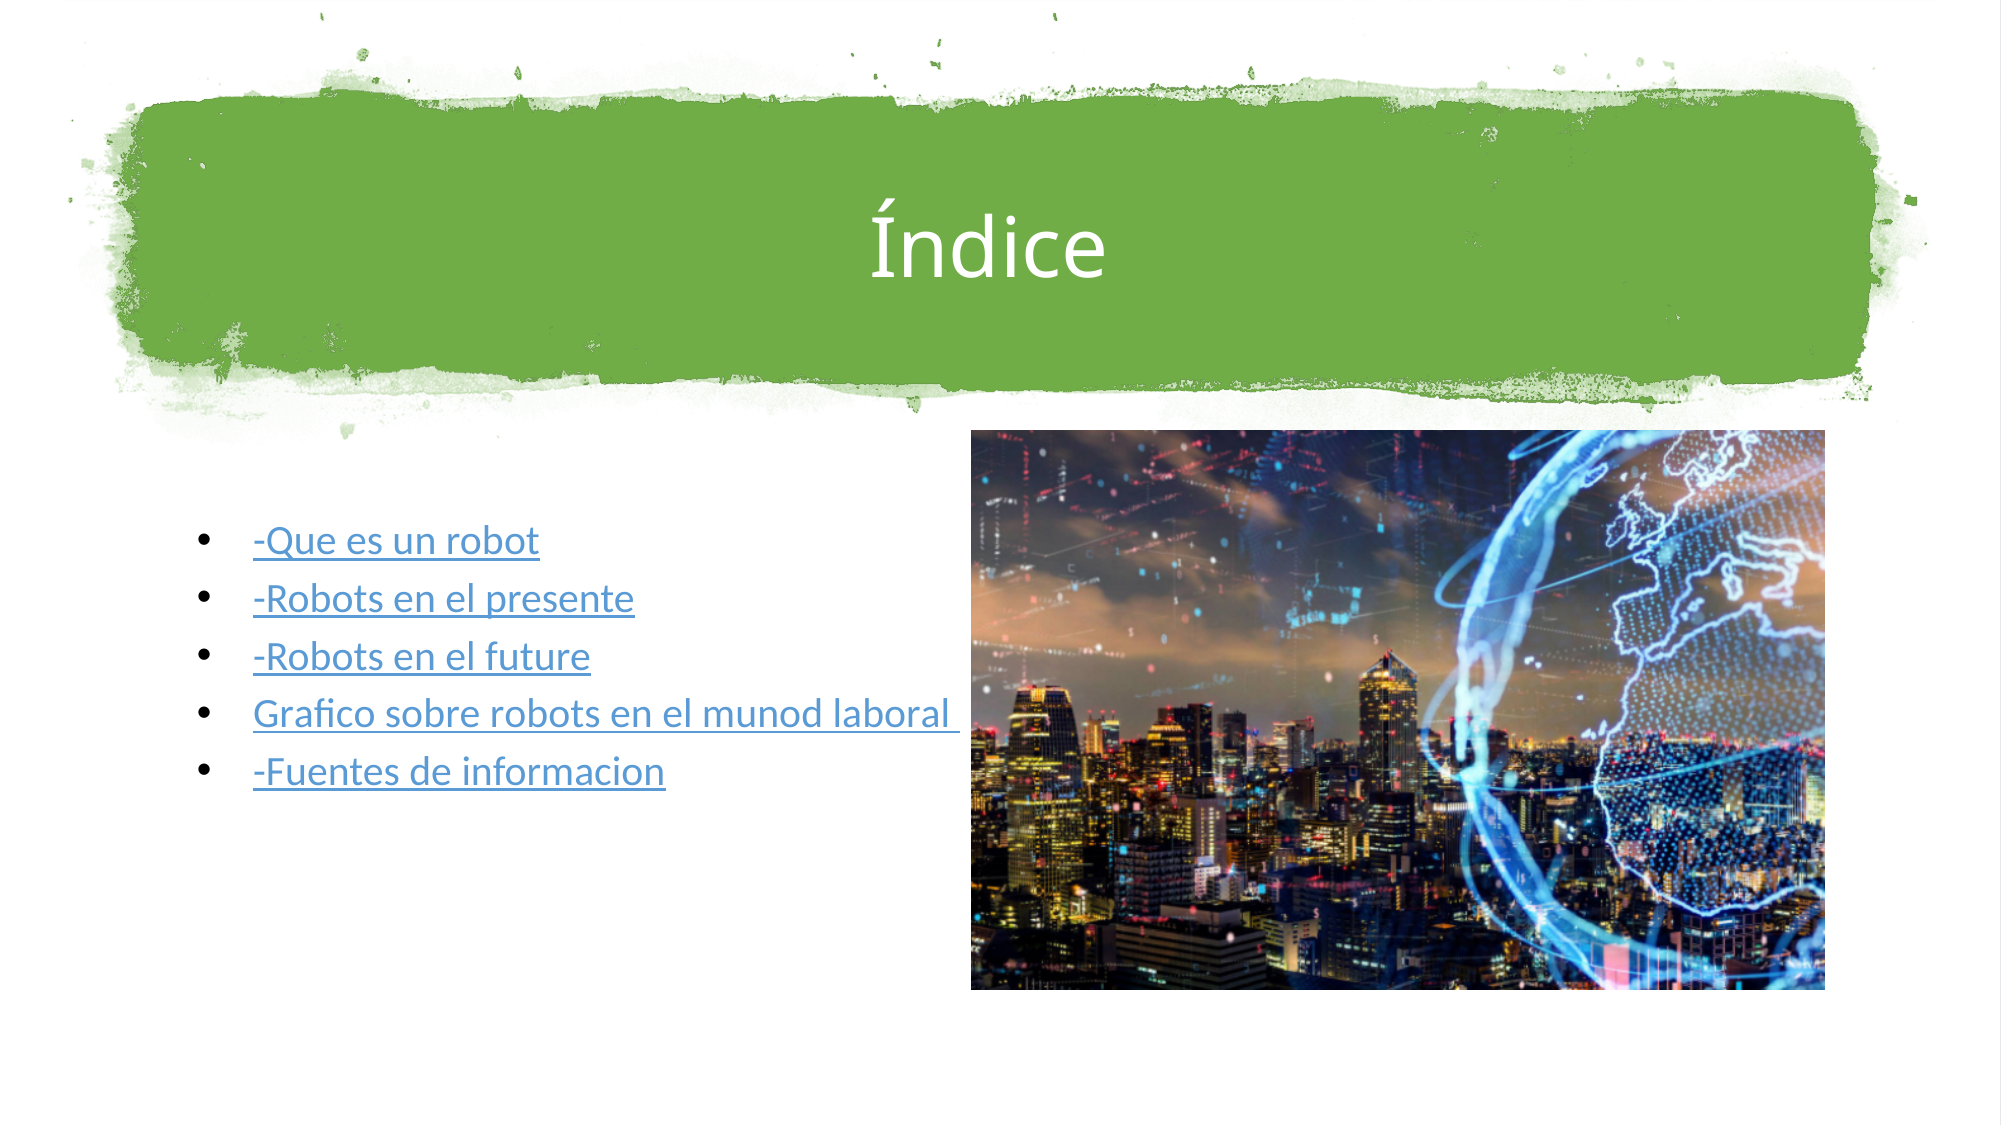

# Índice
-Que es un robot
-Robots en el presente
-Robots en el future
Grafico sobre robots en el munod laboral
-Fuentes de informacion